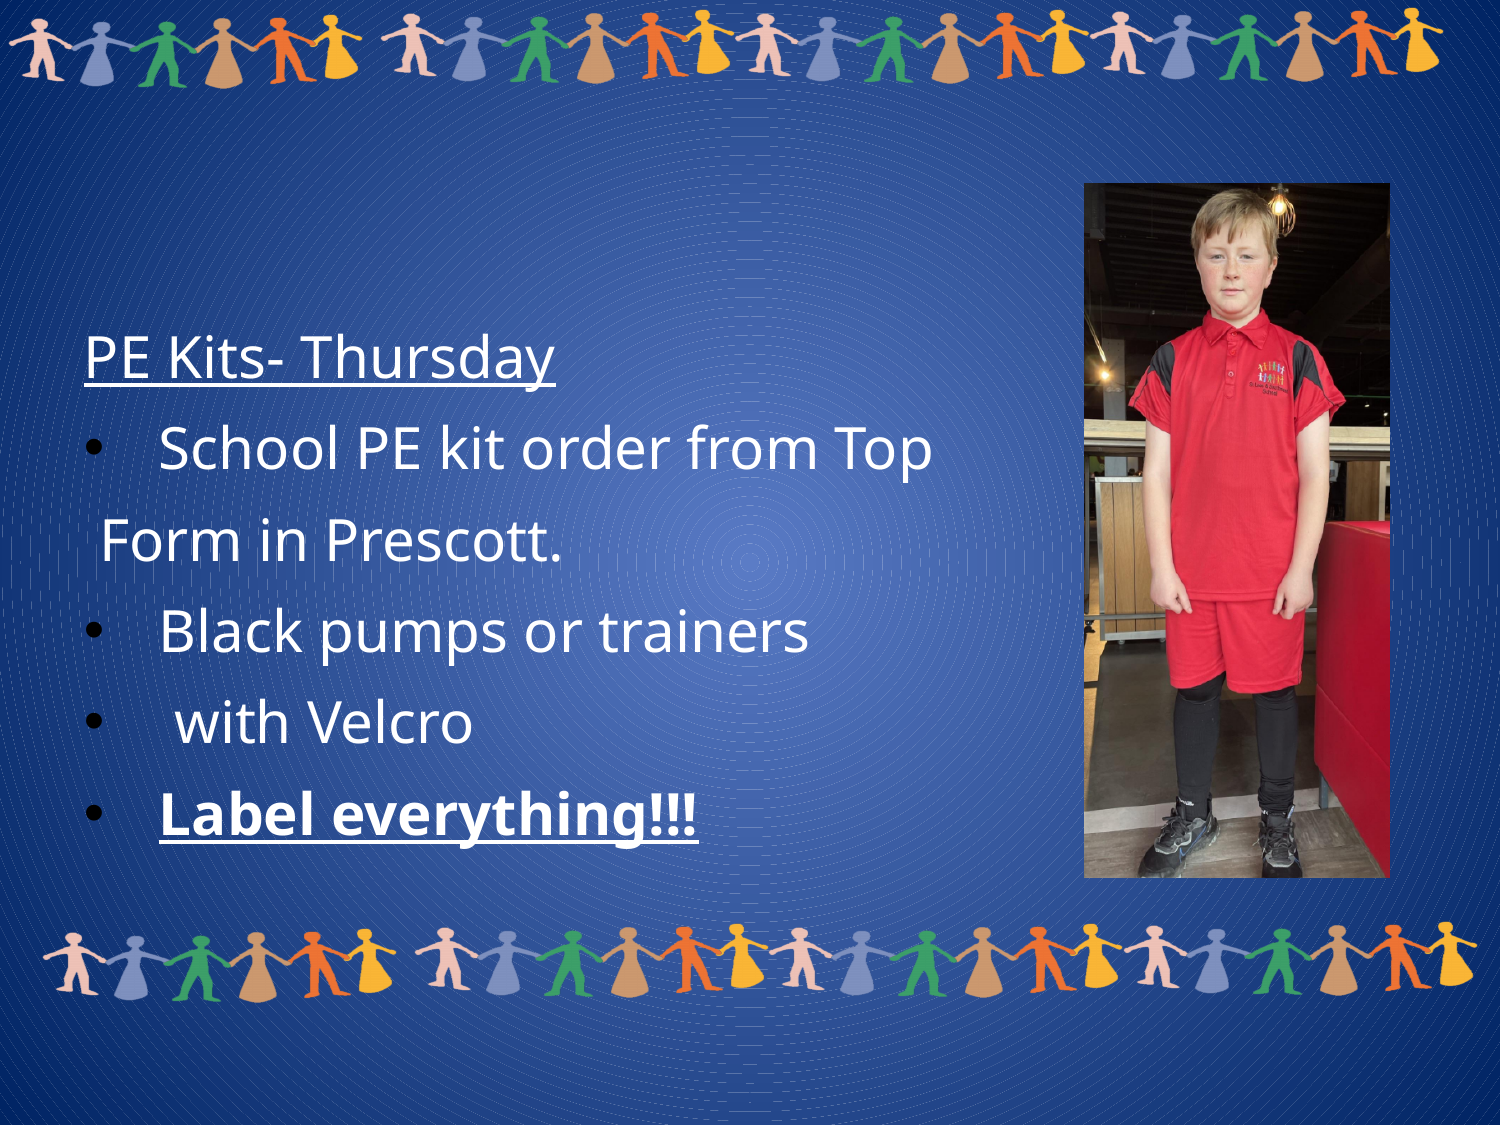

PE Kits- Thursday
School PE kit order from Top
 Form in Prescott.
Black pumps or trainers
 with Velcro
Label everything!!!